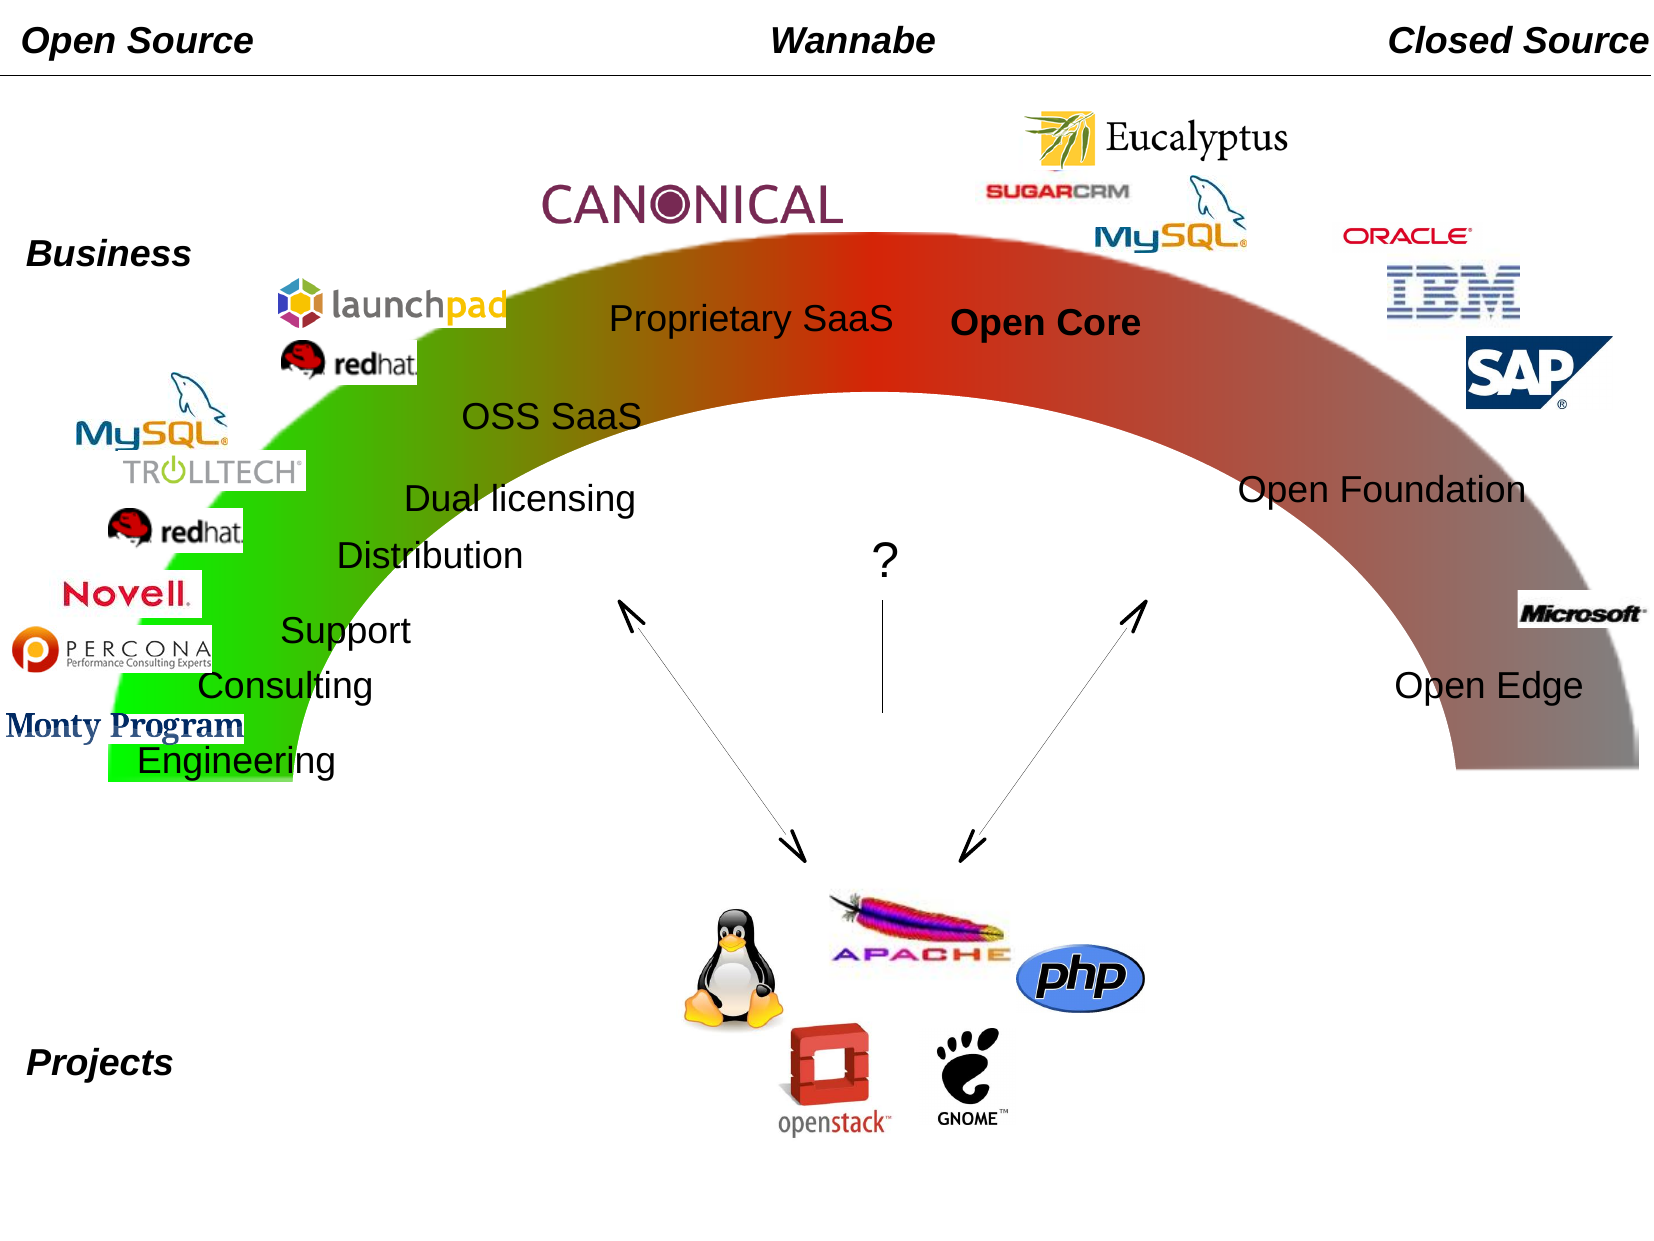

Open Source
Wannabe
Closed Source
Business
Proprietary SaaS
Open Core
OSS SaaS
Open Foundation
Dual licensing
?
Distribution
Support
Consulting
Open Edge
Engineering
Projects